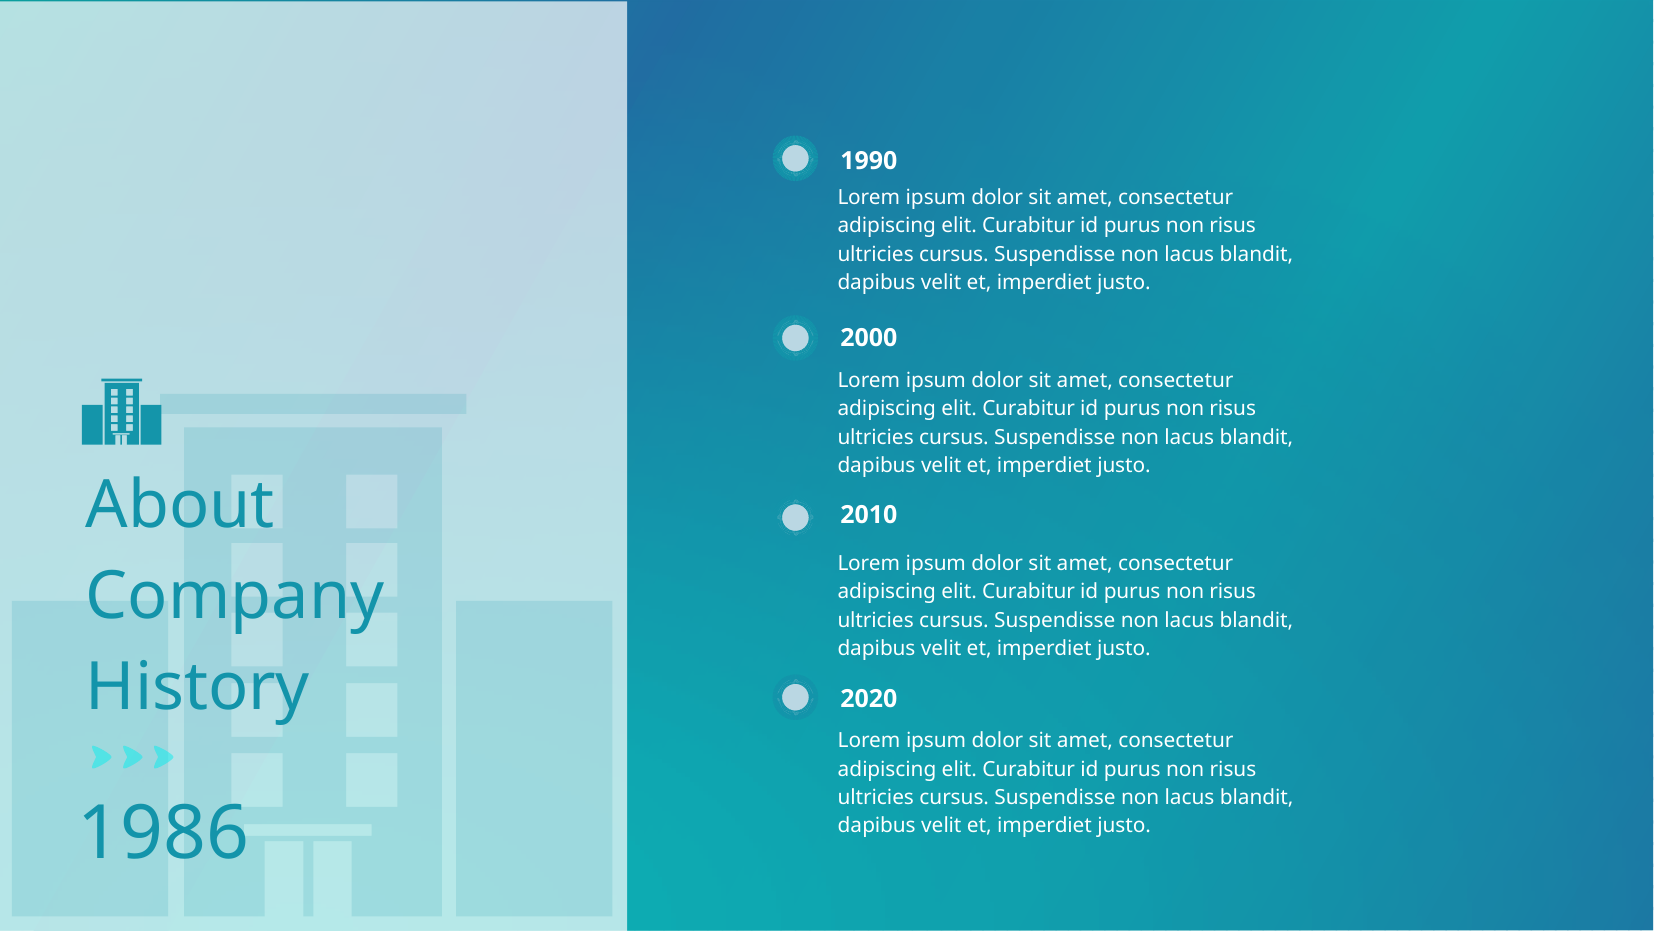

1990
# Lorem ipsum dolor sit amet, consectetur adipiscing elit. Curabitur id purus non risus ultricies cursus. Suspendisse non lacus blandit, dapibus velit et, imperdiet justo.
2000
Lorem ipsum dolor sit amet, consectetur adipiscing elit. Curabitur id purus non risus ultricies cursus. Suspendisse non lacus blandit, dapibus velit et, imperdiet justo.
About Company History
2010
Lorem ipsum dolor sit amet, consectetur adipiscing elit. Curabitur id purus non risus ultricies cursus. Suspendisse non lacus blandit, dapibus velit et, imperdiet justo.
2020
Lorem ipsum dolor sit amet, consectetur adipiscing elit. Curabitur id purus non risus ultricies cursus. Suspendisse non lacus blandit, dapibus velit et, imperdiet justo.
1986